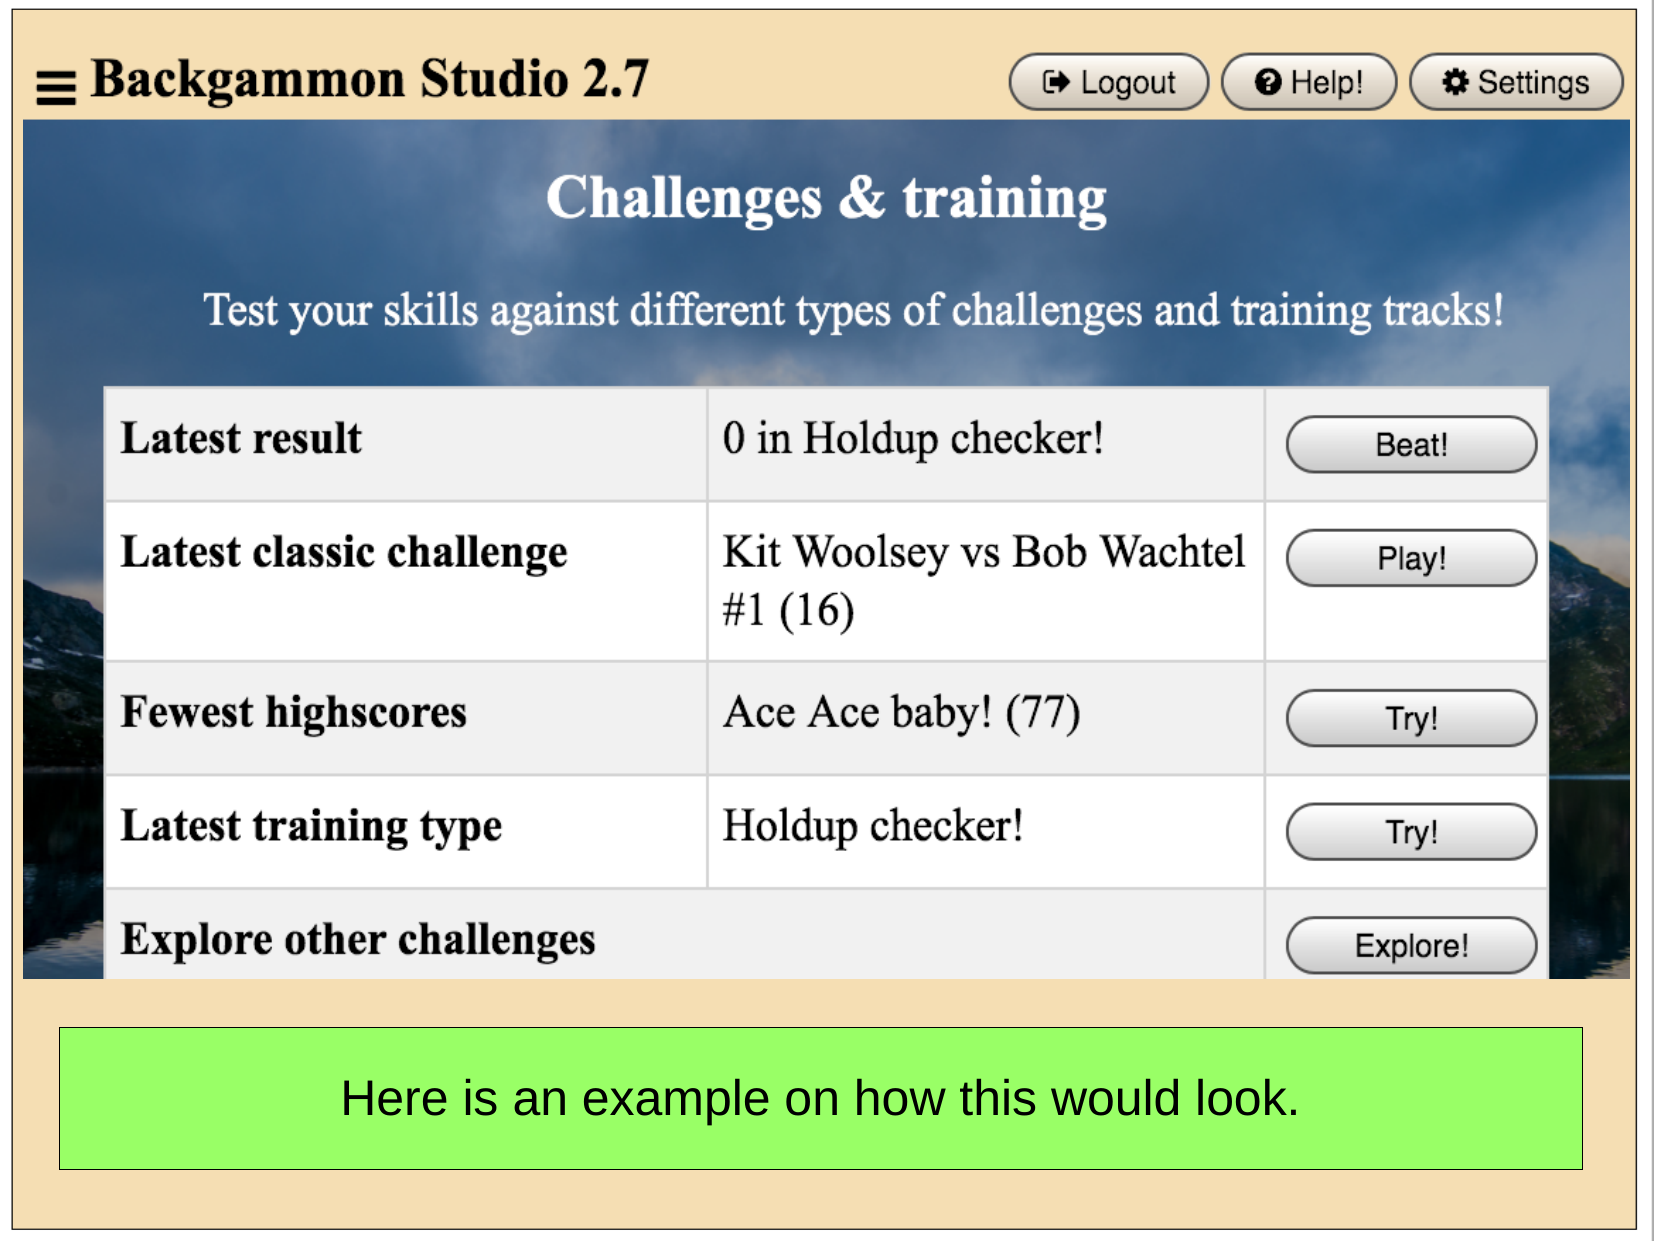

# Backgammon Studio
Here is an example on how this would look.